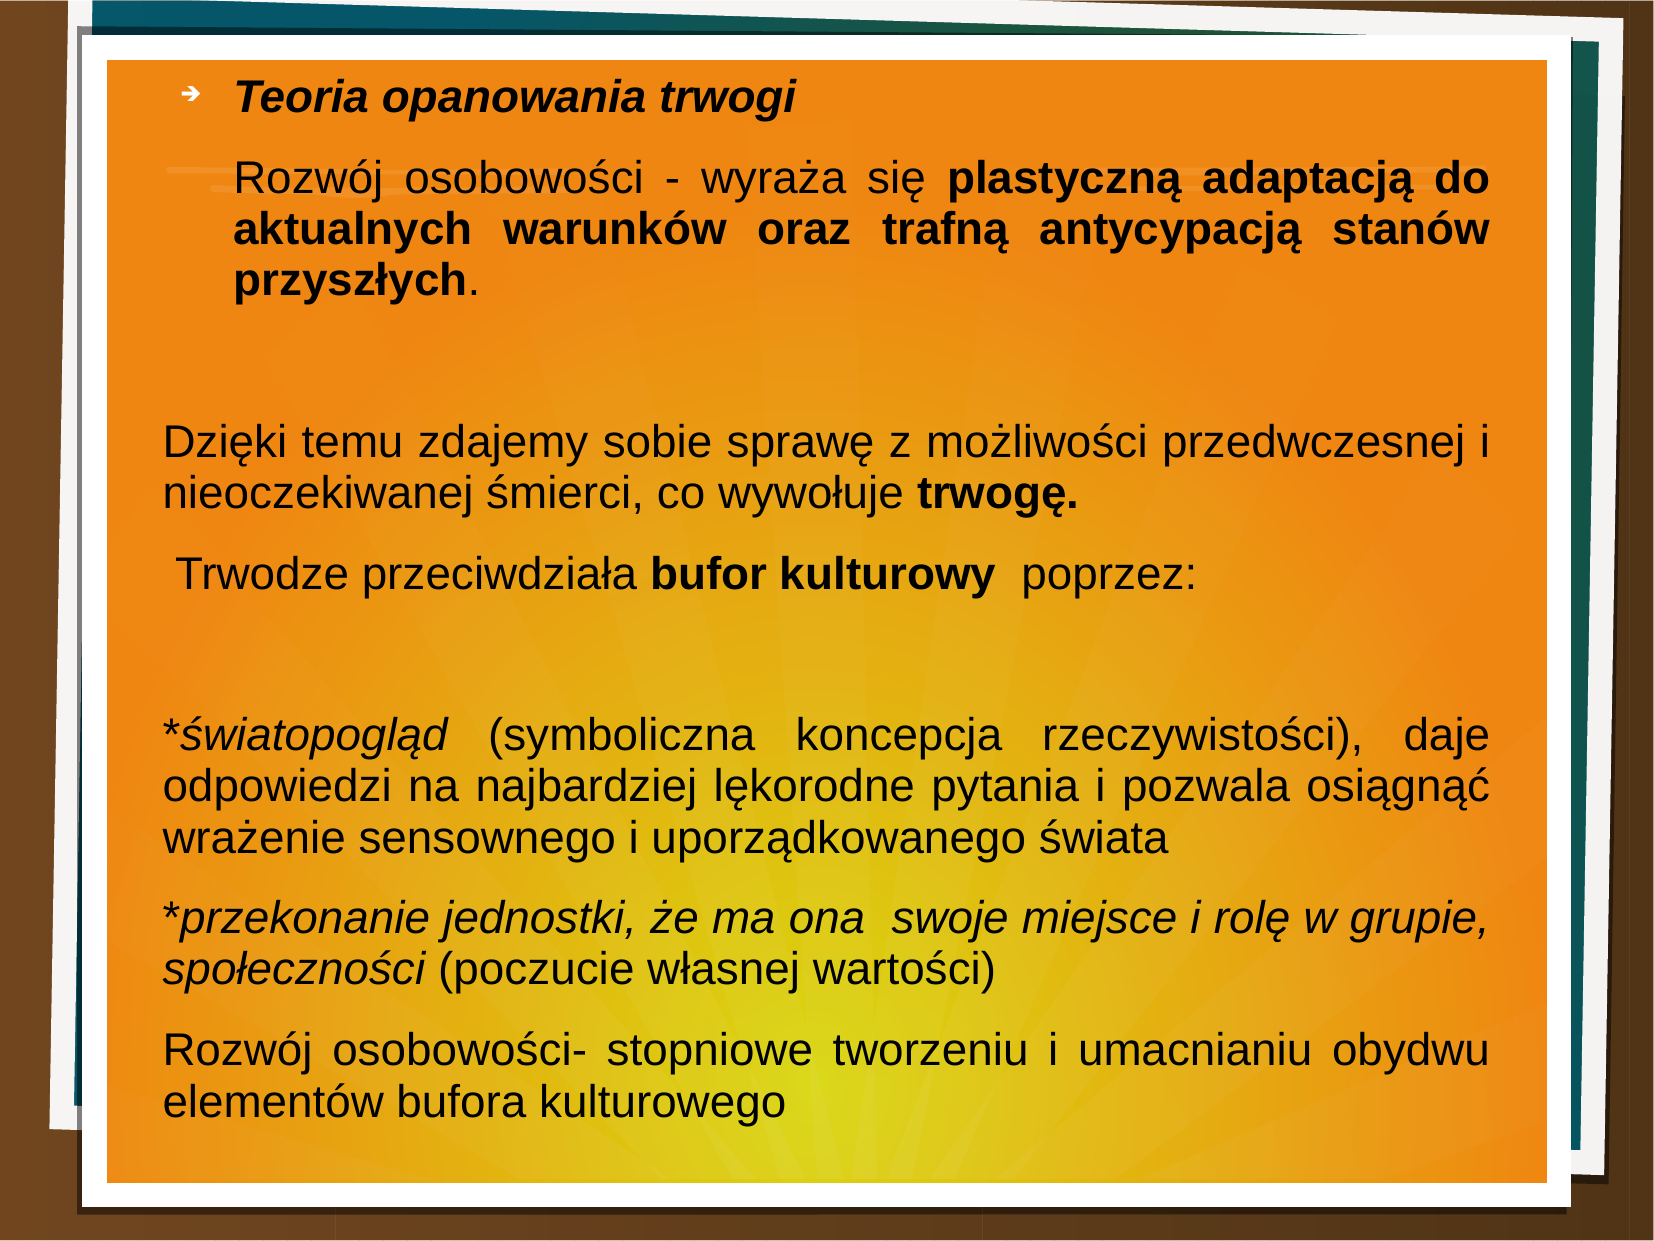

# Teoria opanowania trwogi
Rozwój osobowości - wyraża się plastyczną adaptacją do aktualnych warunków oraz trafną antycypacją stanów przyszłych.
Dzięki temu zdajemy sobie sprawę z możliwości przedwczesnej i nieoczekiwanej śmierci, co wywołuje trwogę.
 Trwodze przeciwdziała bufor kulturowy poprzez:
*światopogląd (symboliczna koncepcja rzeczywistości), daje odpowiedzi na najbardziej lękorodne pytania i pozwala osiągnąć wrażenie sensownego i uporządkowanego świata
*przekonanie jednostki, że ma ona swoje miejsce i rolę w grupie, społeczności (poczucie własnej wartości)
Rozwój osobowości- stopniowe tworzeniu i umacnianiu obydwu elementów bufora kulturowego